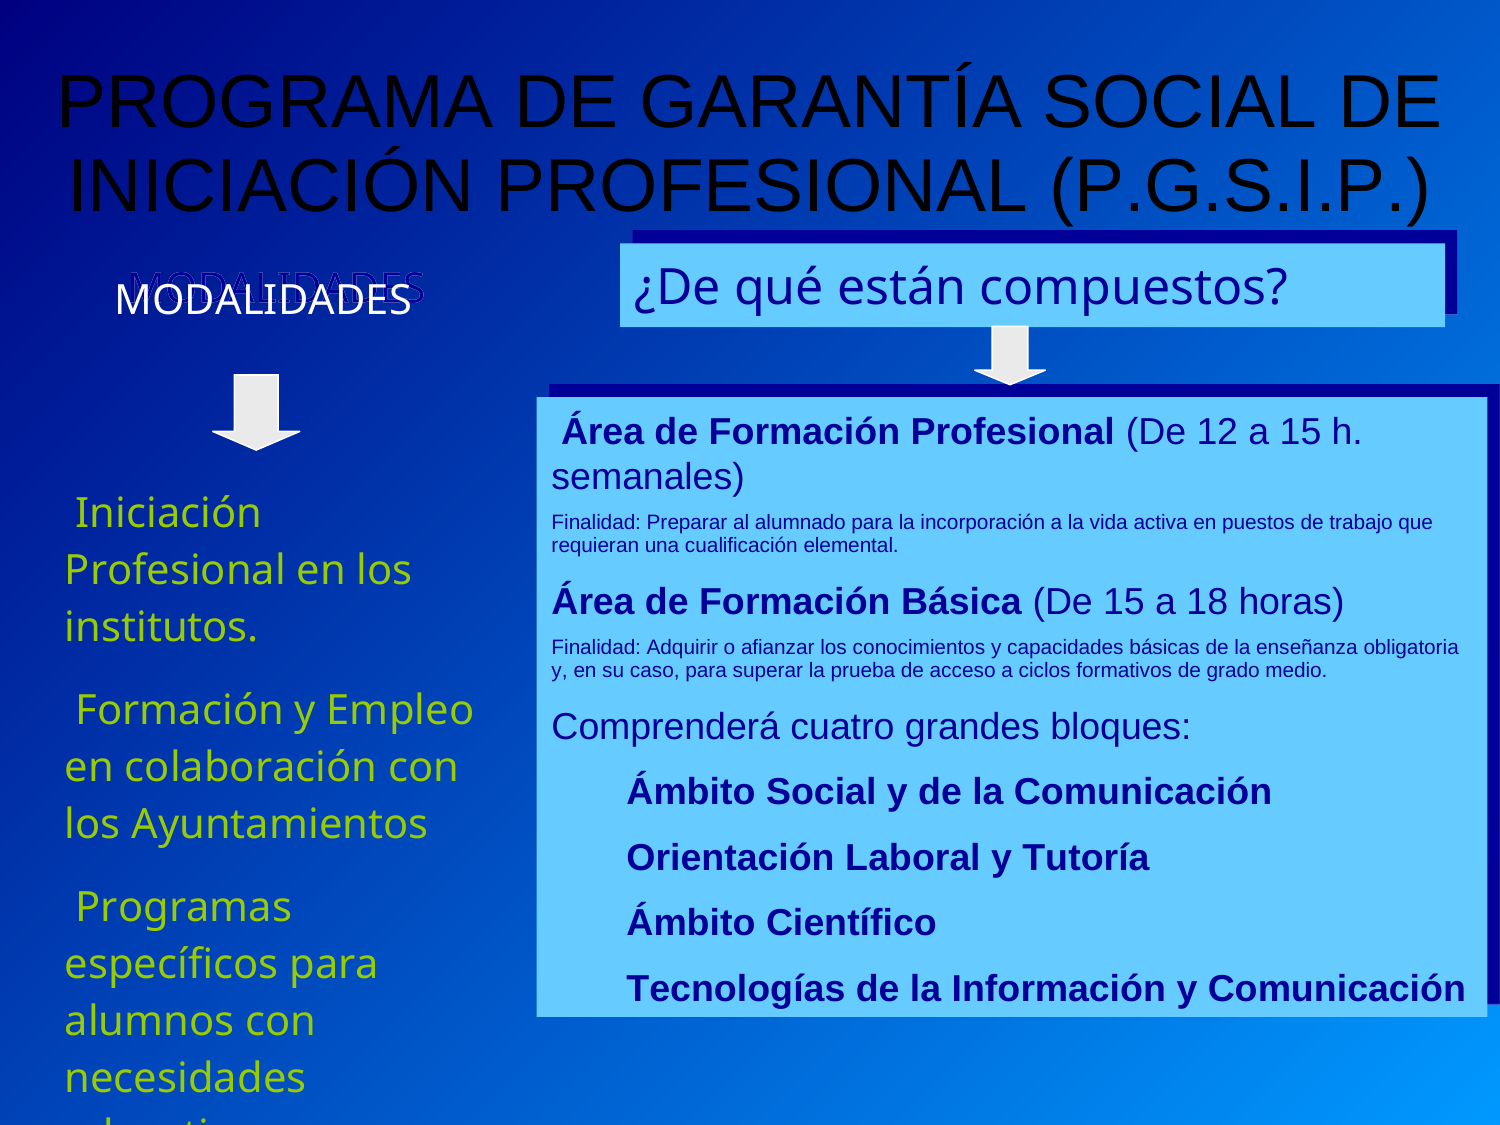

# PROGRAMA DE GARANTÍA SOCIAL DE INICIACIÓN PROFESIONAL (P.G.S.I.P.)
¿De qué están compuestos?
MODALIDADES
 Área de Formación Profesional (De 12 a 15 h. semanales)
Finalidad: Preparar al alumnado para la incorporación a la vida activa en puestos de trabajo que requieran una cualificación elemental.
Área de Formación Básica (De 15 a 18 horas)
Finalidad: Adquirir o afianzar los conocimientos y capacidades básicas de la enseñanza obligatoria y, en su caso, para superar la prueba de acceso a ciclos formativos de grado medio.
Comprenderá cuatro grandes bloques:
Ámbito Social y de la Comunicación
Orientación Laboral y Tutoría
Ámbito Científico
Tecnologías de la Información y Comunicación
 Iniciación Profesional en los institutos.
 Formación y Empleo en colaboración con los Ayuntamientos
 Programas específicos para alumnos con necesidades educativas especiales.